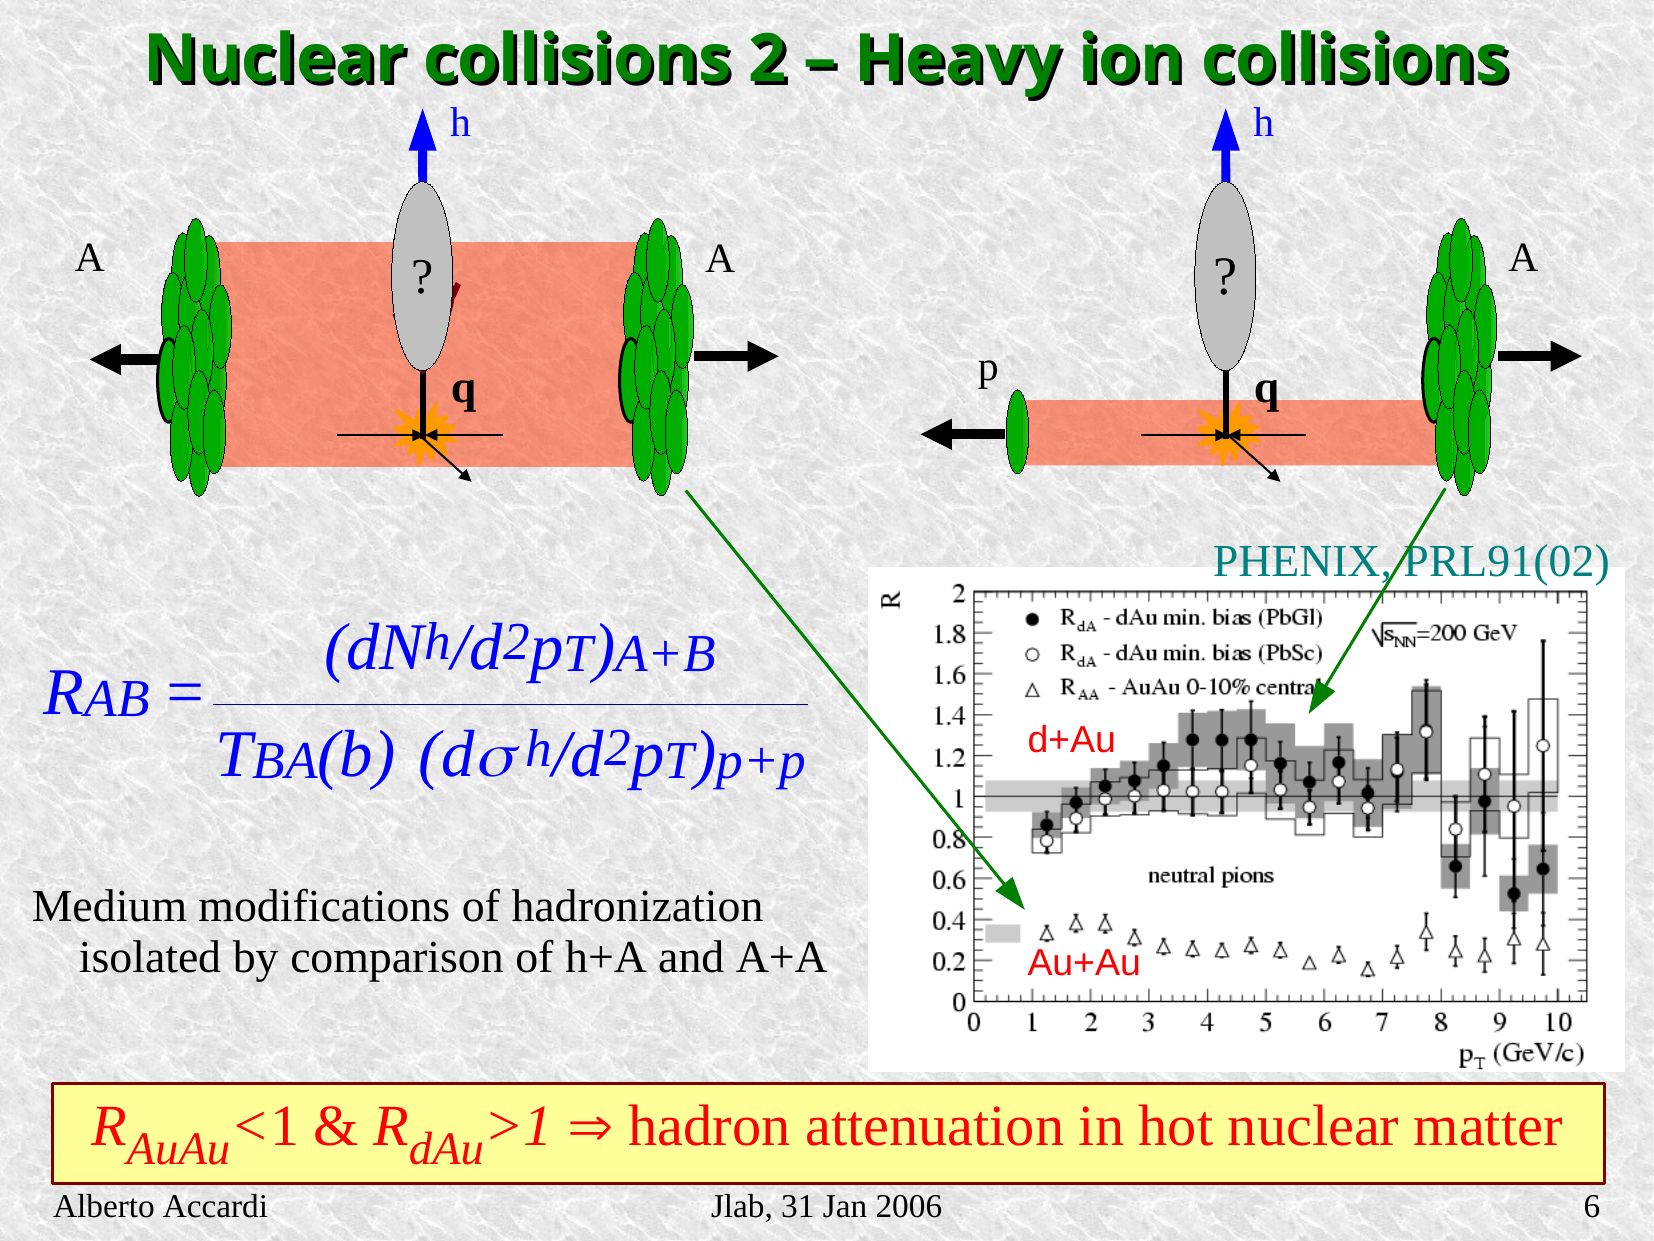

Nuclear collisions 2 – Heavy ion collisions
h
?
A
p
q
Medium modifications of hadronization
isolated by comparison of h+A and A+A
h
?
A
A
q
PHENIX, PRL91(02)
d+Au
Au+Au
(dNh/d2pT)A+B
RAB =
(ds h/d2pT)p+p
TBA(b)
 RAuAu<1 & RdAu>1  hadron attenuation in hot nuclear matter
Alberto Accardi
Hot Quarks 2006
6